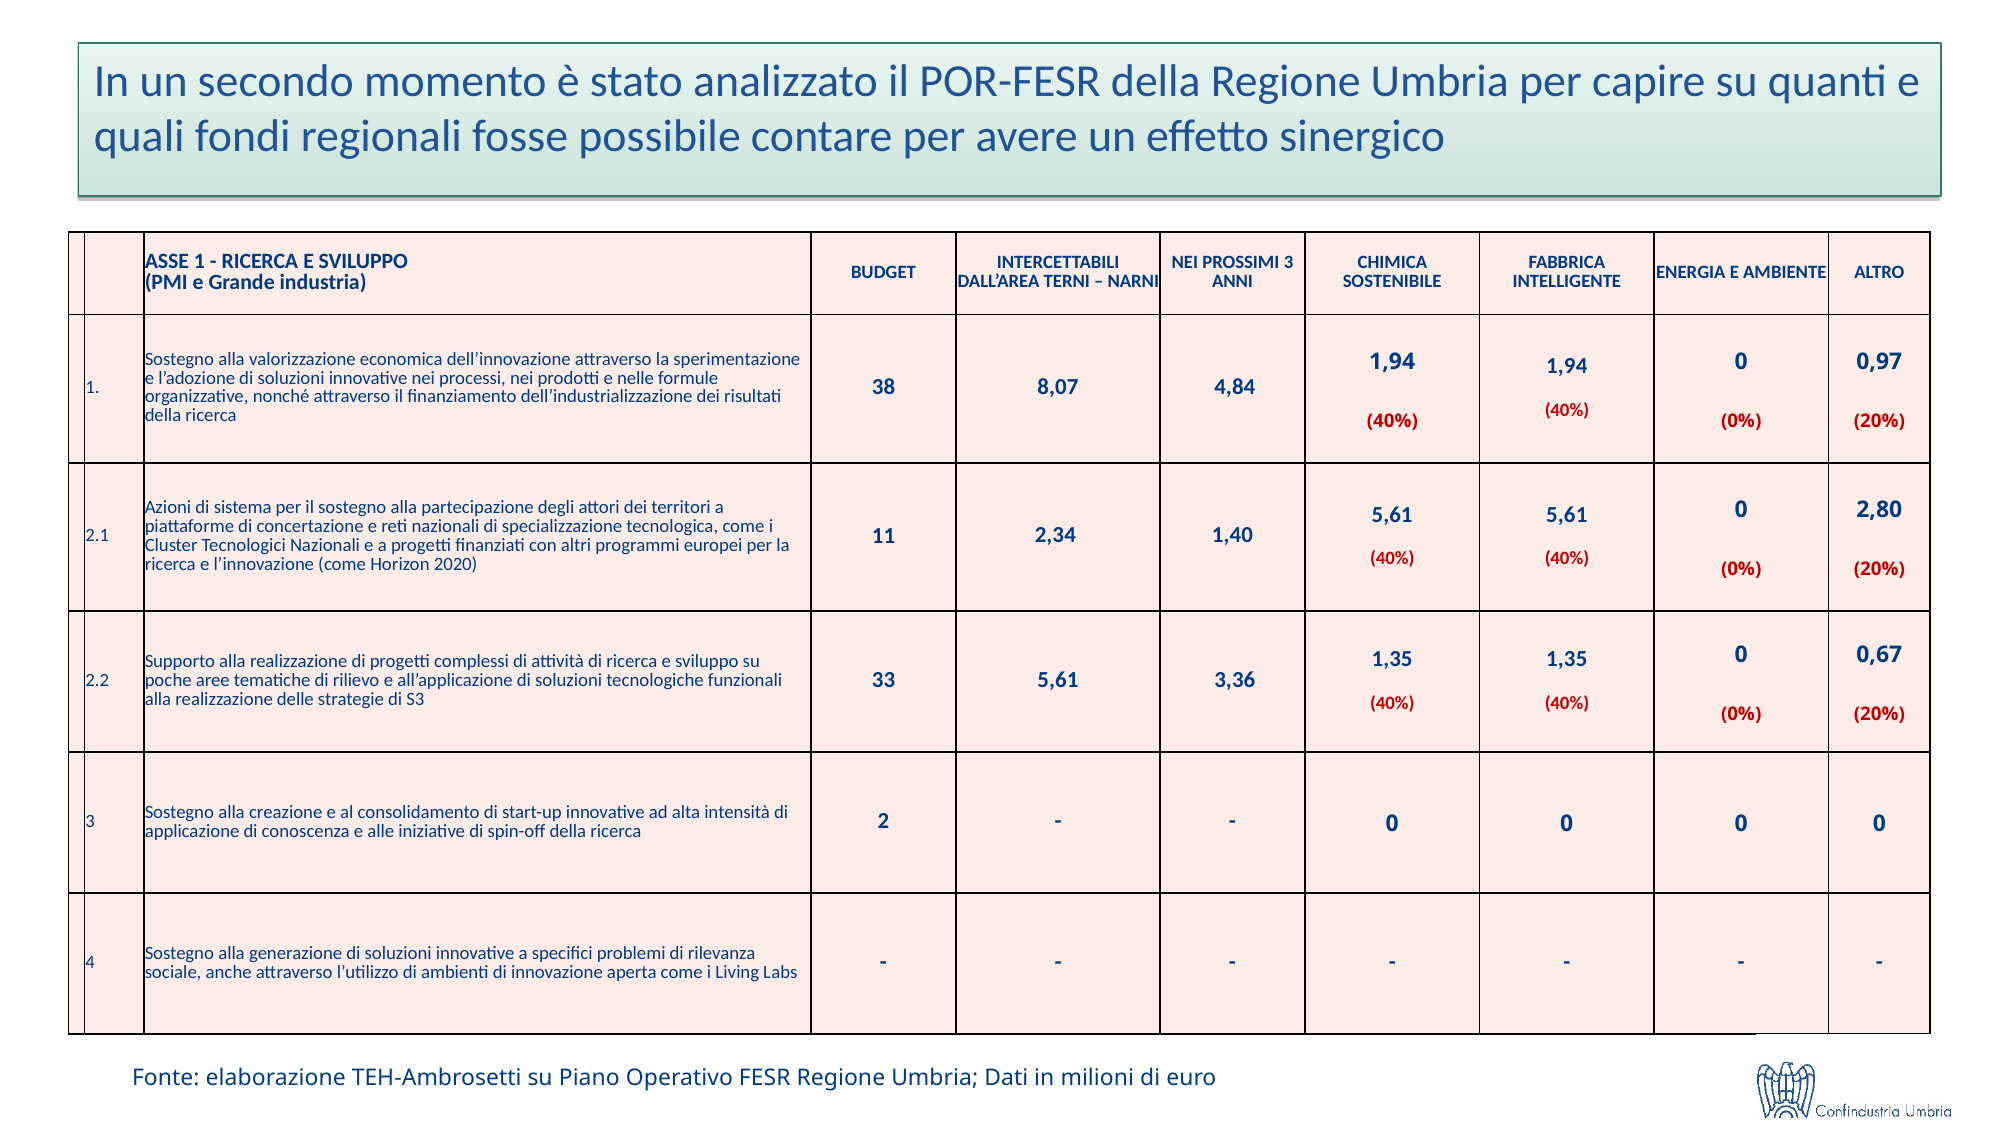

# In un secondo momento è stato analizzato il POR-FESR della Regione Umbria per capire su quanti e quali fondi regionali fosse possibile contare per avere un effetto sinergico
| | | ASSE 1 - RICERCA E SVILUPPO (PMI e Grande industria) | BUDGET | INTERCETTABILI DALL’AREA TERNI – NARNI | NEI PROSSIMI 3 ANNI | CHIMICA SOSTENIBILE | FABBRICA INTELLIGENTE | ENERGIA E AMBIENTE | ALTRO |
| --- | --- | --- | --- | --- | --- | --- | --- | --- | --- |
| | 1. | Sostegno alla valorizzazione economica dell’innovazione attraverso la sperimentazione e l’adozione di soluzioni innovative nei processi, nei prodotti e nelle formule organizzative, nonché attraverso il finanziamento dell’industrializzazione dei risultati della ricerca | 38 | 8,07 | 4,84 | 1,94 (40%) | 1,94 (40%) | 0 (0%) | 0,97 (20%) |
| | 2.1 | Azioni di sistema per il sostegno alla partecipazione degli attori dei territori a piattaforme di concertazione e reti nazionali di specializzazione tecnologica, come i Cluster Tecnologici Nazionali e a progetti finanziati con altri programmi europei per la ricerca e l’innovazione (come Horizon 2020) | 11 | 2,34 | 1,40 | 5,61 (40%) | 5,61 (40%) | 0 (0%) | 2,80 (20%) |
| | 2.2 | Supporto alla realizzazione di progetti complessi di attività di ricerca e sviluppo su poche aree tematiche di rilievo e all’applicazione di soluzioni tecnologiche funzionali alla realizzazione delle strategie di S3 | 33 | 5,61 | 3,36 | 1,35 (40%) | 1,35 (40%) | 0 (0%) | 0,67 (20%) |
| | 3 | Sostegno alla creazione e al consolidamento di start-up innovative ad alta intensità di applicazione di conoscenza e alle iniziative di spin-off della ricerca | 2 | - | - | 0 | 0 | 0 | 0 |
| | 4 | Sostegno alla generazione di soluzioni innovative a specifici problemi di rilevanza sociale, anche attraverso l’utilizzo di ambienti di innovazione aperta come i Living Labs | - | - | - | - | - | - | - |
Fonte: elaborazione TEH-Ambrosetti su Piano Operativo FESR Regione Umbria; Dati in milioni di euro